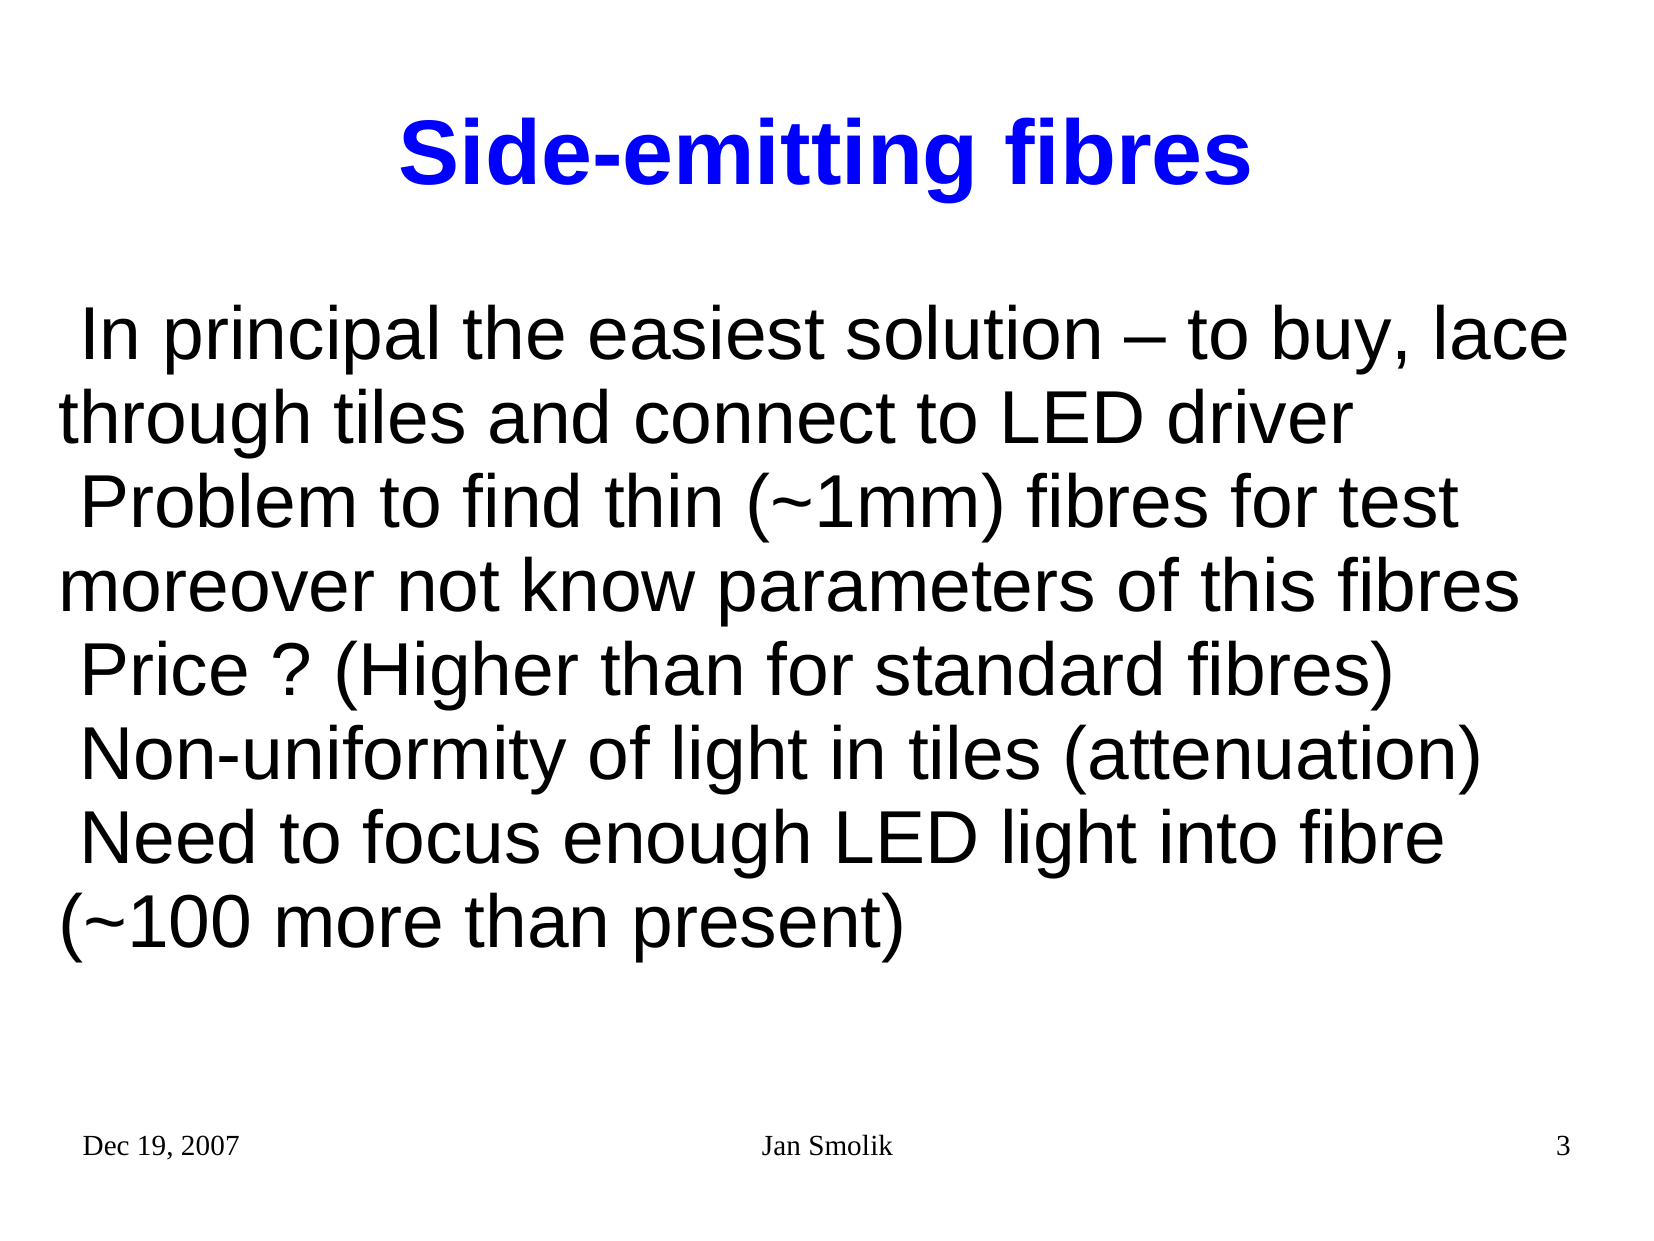

# Side-emitting fibres
 In principal the easiest solution – to buy, lace through tiles and connect to LED driver
 Problem to find thin (~1mm) fibres for test moreover not know parameters of this fibres
 Price ? (Higher than for standard fibres)
 Non-uniformity of light in tiles (attenuation)
 Need to focus enough LED light into fibre (~100 more than present)
Dec 19, 2007
Jan Smolik
3